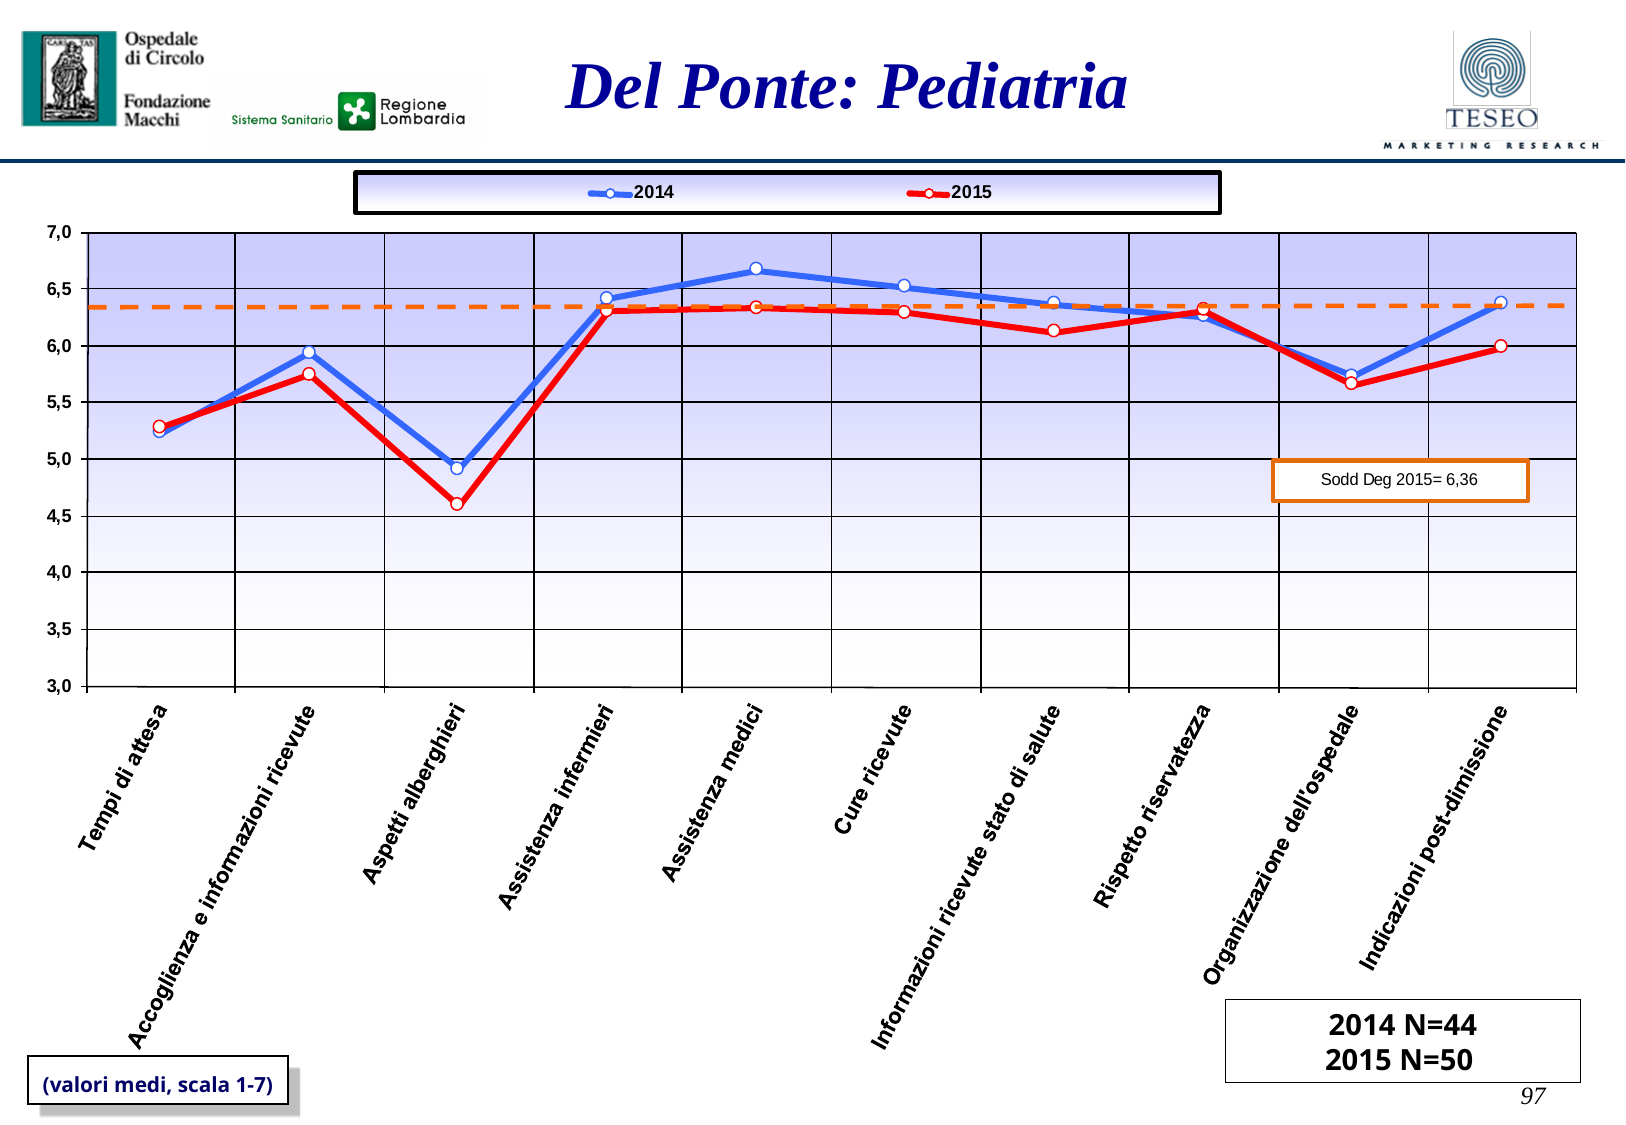

Del Ponte: Pediatria
2014 N=44
2015 N=50
(valori medi, scala 1-7)